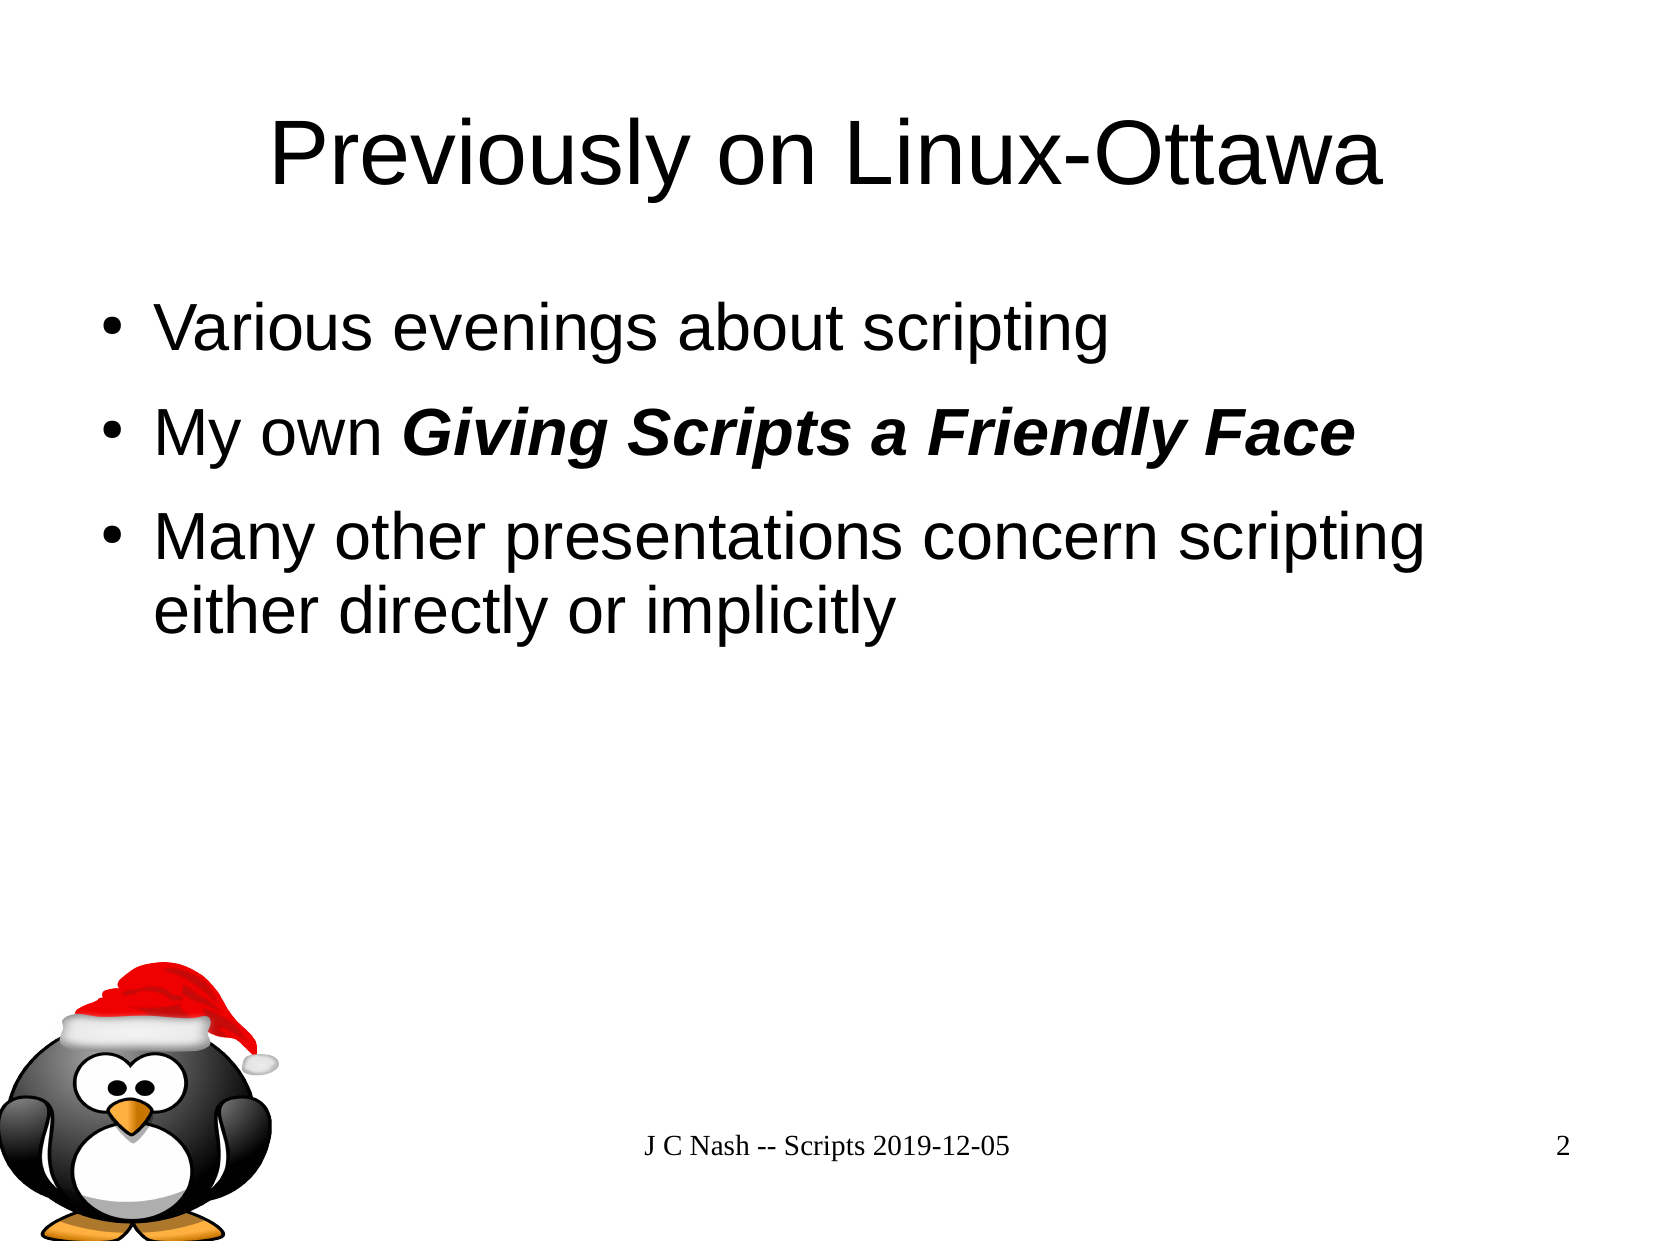

# Previously on Linux-Ottawa
Various evenings about scripting
My own Giving Scripts a Friendly Face
Many other presentations concern scripting either directly or implicitly
2